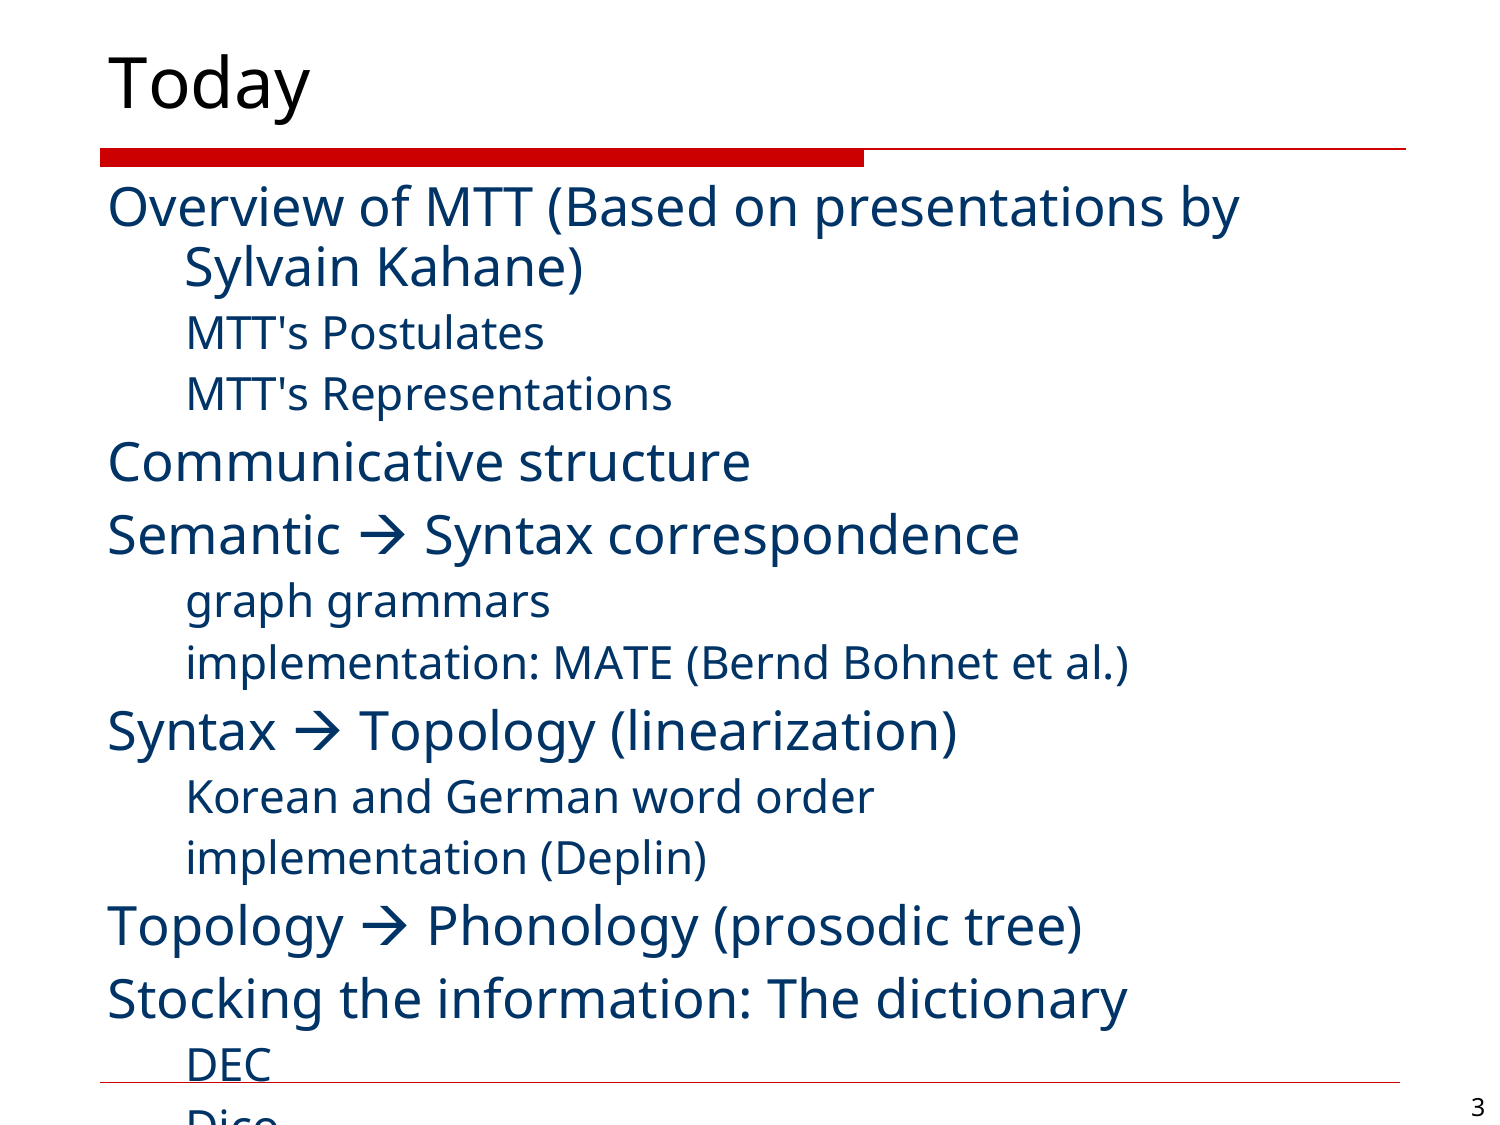

# Today
Overview of MTT (Based on presentations by Sylvain Kahane)
MTT's Postulates
MTT's Representations
Communicative structure
Semantic  Syntax correspondence
graph grammars
implementation: MATE (Bernd Bohnet et al.)
Syntax  Topology (linearization)
Korean and German word order
implementation (Deplin)
Topology  Phonology (prosodic tree)
Stocking the information: The dictionary
DEC
Dico
3